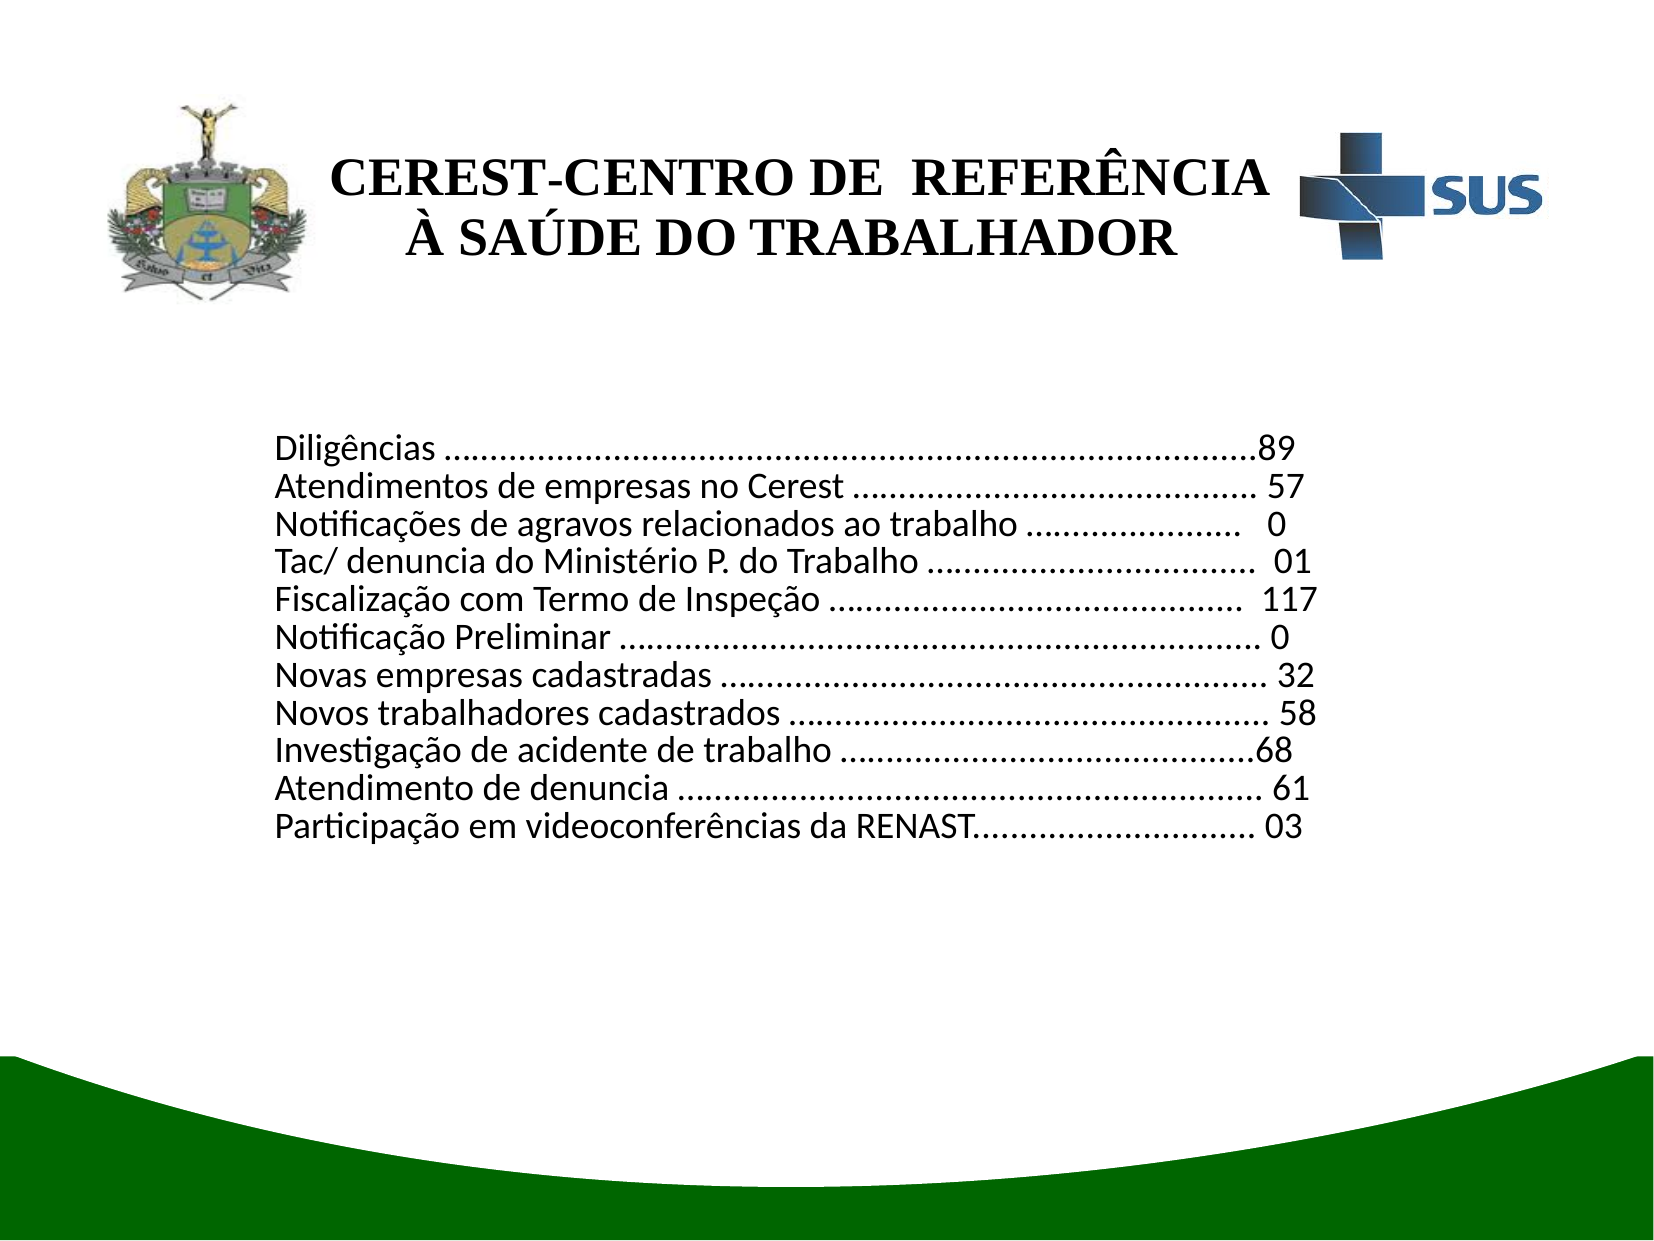

CEREST-CENTRO DE REFERÊNCIA À SAÚDE DO TRABALHADOR
Diligências …...................................................................................89
Atendimentos de empresas no Cerest …........................................ 57
Notificações de agravos relacionados ao trabalho ….................... 0
Tac/ denuncia do Ministério P. do Trabalho …................................ 01
Fiscalização com Termo de Inspeção …......................................... 117
Notificação Preliminar …................................................................. 0
Novas empresas cadastradas …....................................................... 32
Novos trabalhadores cadastrados …................................................ 58
Investigação de acidente de trabalho ….........................................68
Atendimento de denuncia …........................................................... 61
Participação em videoconferências da RENAST.............................. 03